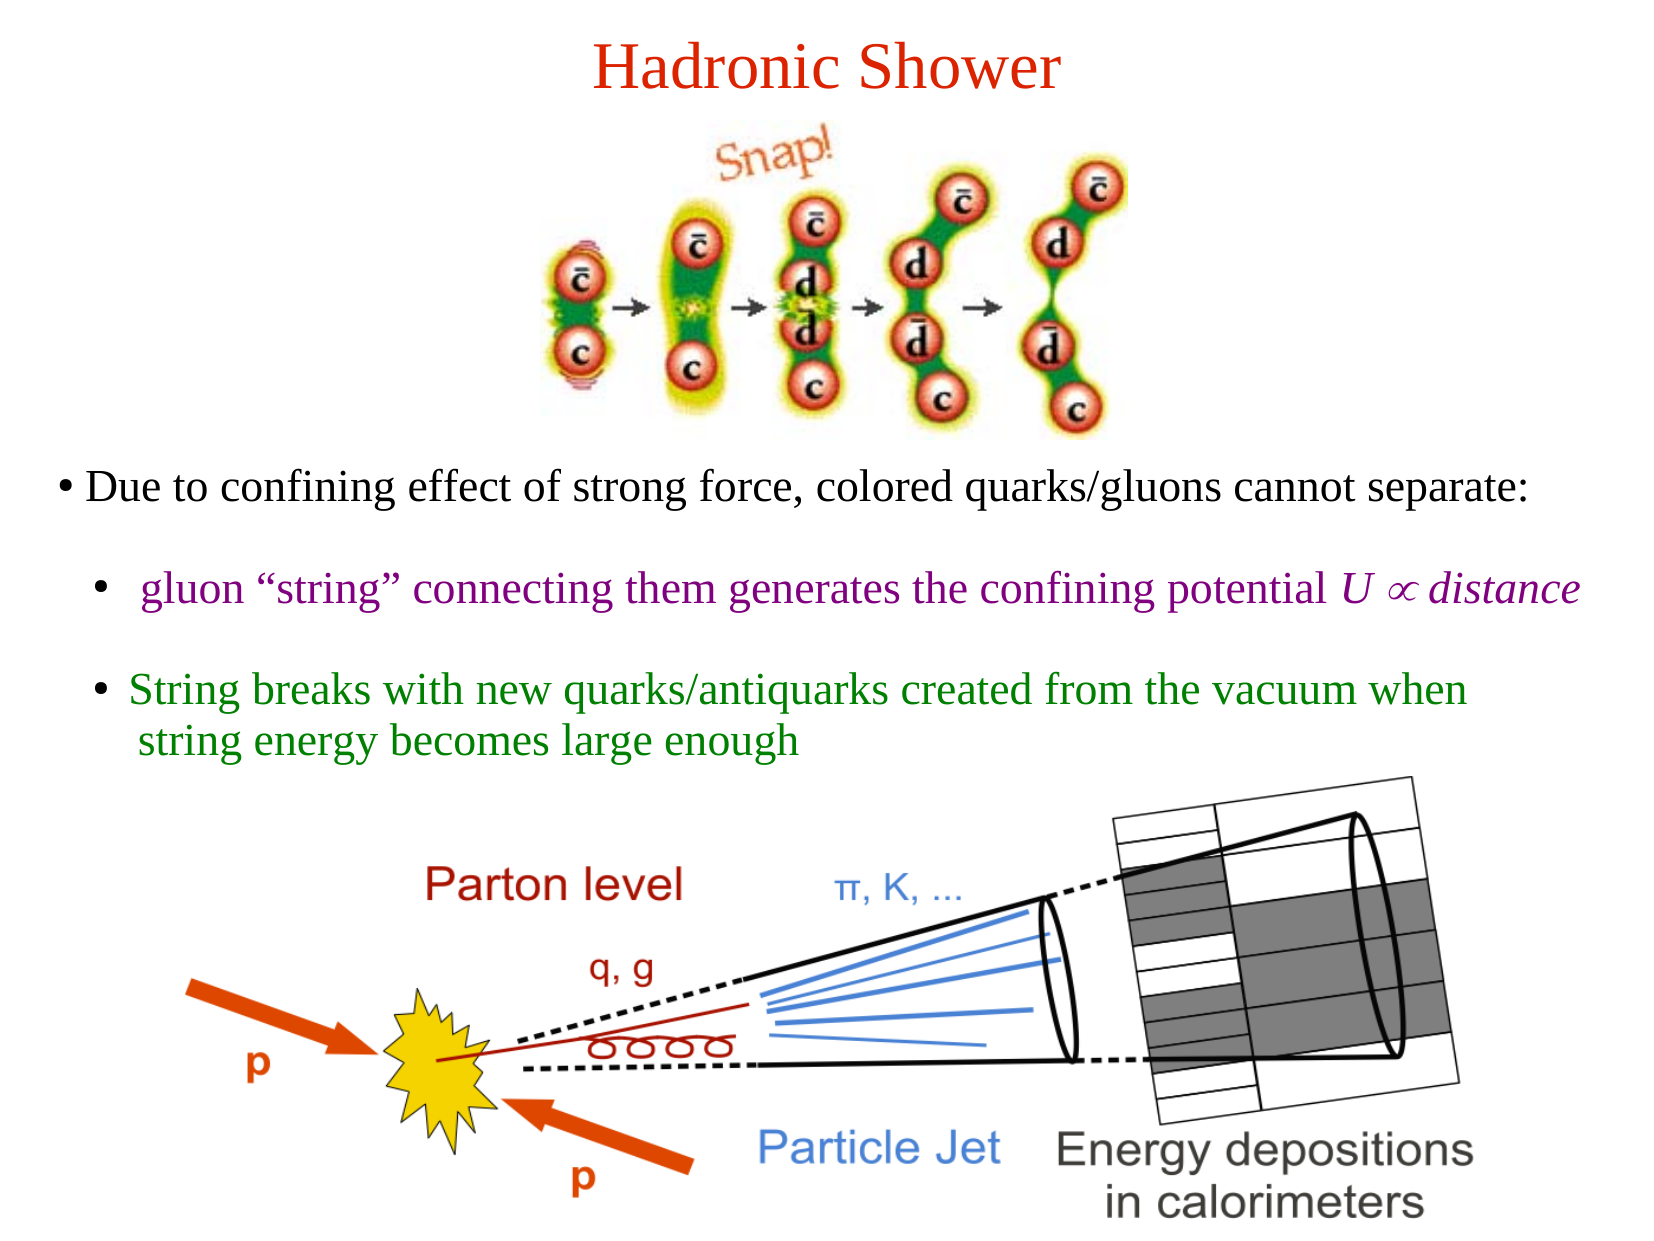

# Hadronic Shower
 Due to confining effect of strong force, colored quarks/gluons cannot separate:
 gluon “string” connecting them generates the confining potential U ∝ distance
String breaks with new quarks/antiquarks created from the vacuum when
 string energy becomes large enough
Cascade of electrons and photons due to repeated pair-production and
bremsstrahlung
Collect light or electric charge deposited by the shower electrons and photons